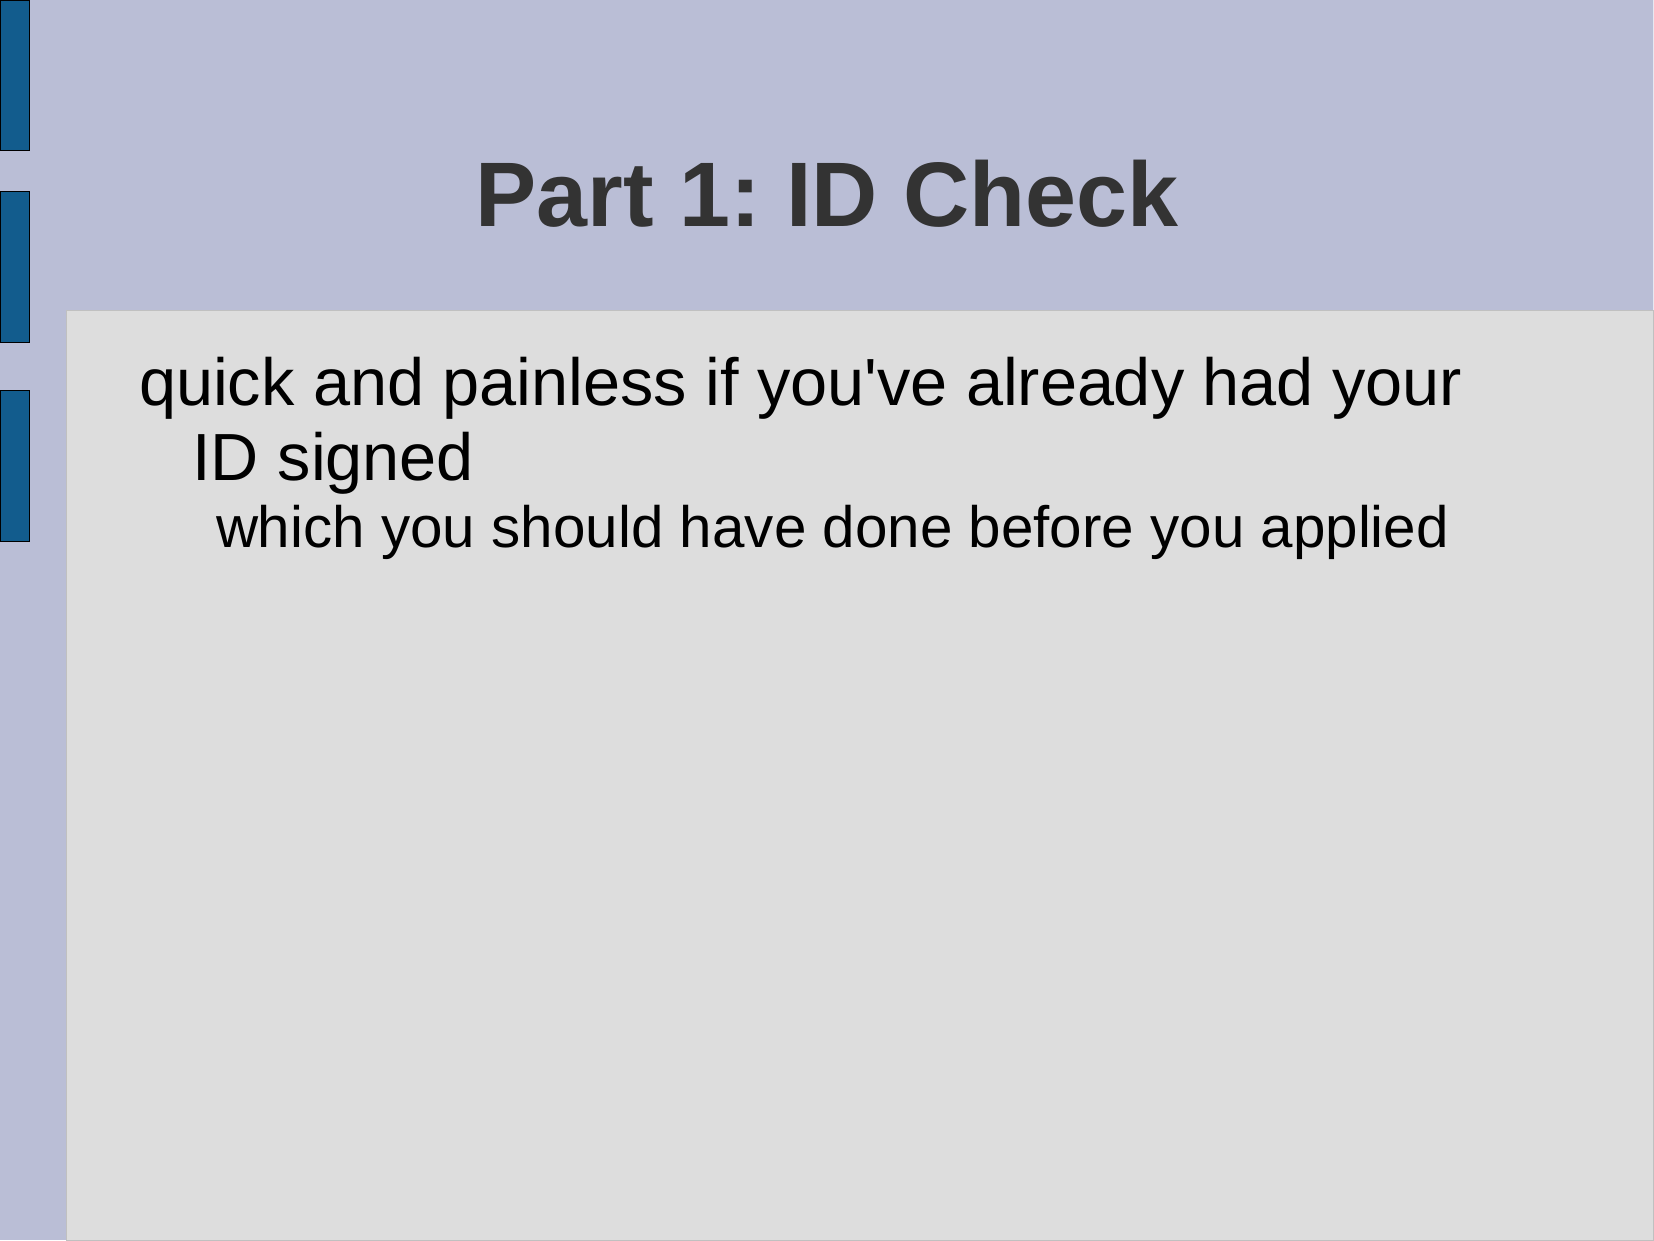

# Part 1: ID Check
quick and painless if you've already had your ID signed
which you should have done before you applied